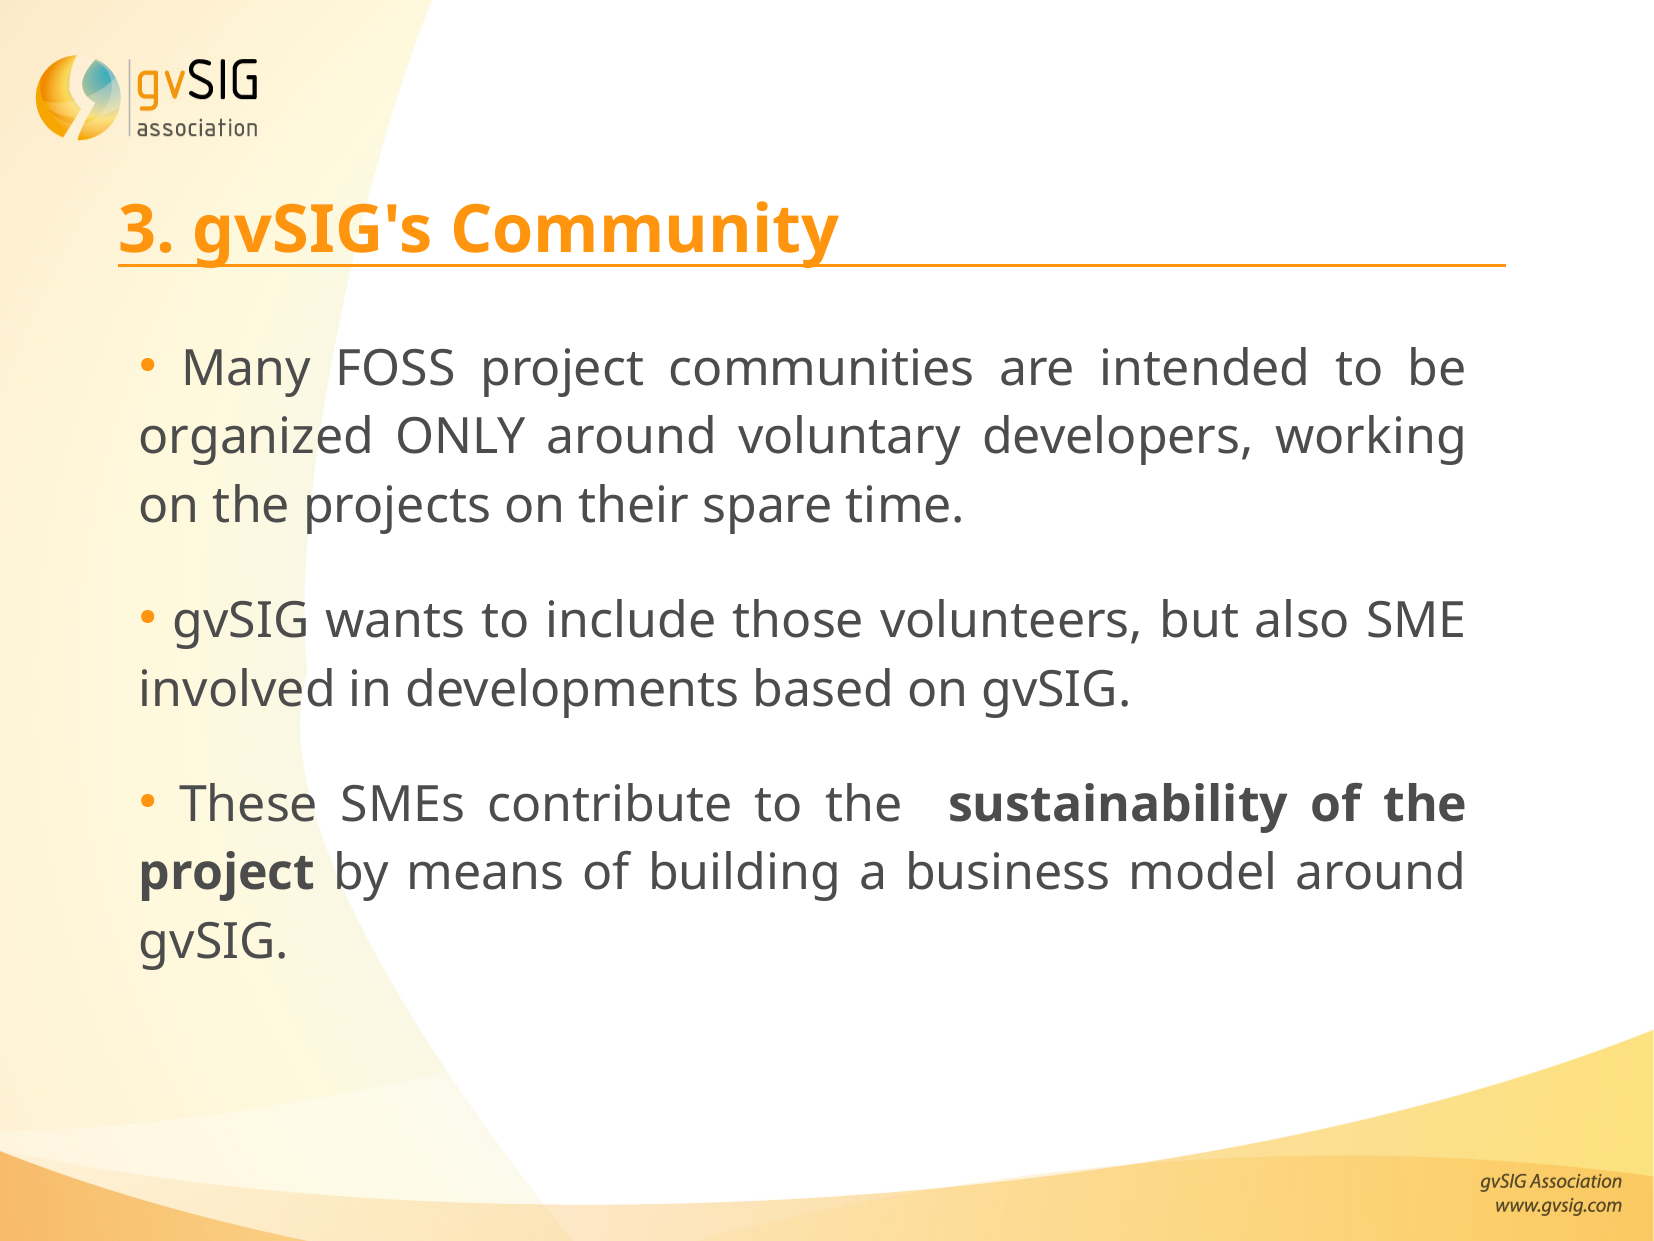

# 3. gvSIG's Community
 Many FOSS project communities are intended to be organized ONLY around voluntary developers, working on the projects on their spare time.
 gvSIG wants to include those volunteers, but also SME involved in developments based on gvSIG.
 These SMEs contribute to the sustainability of the project by means of building a business model around gvSIG.